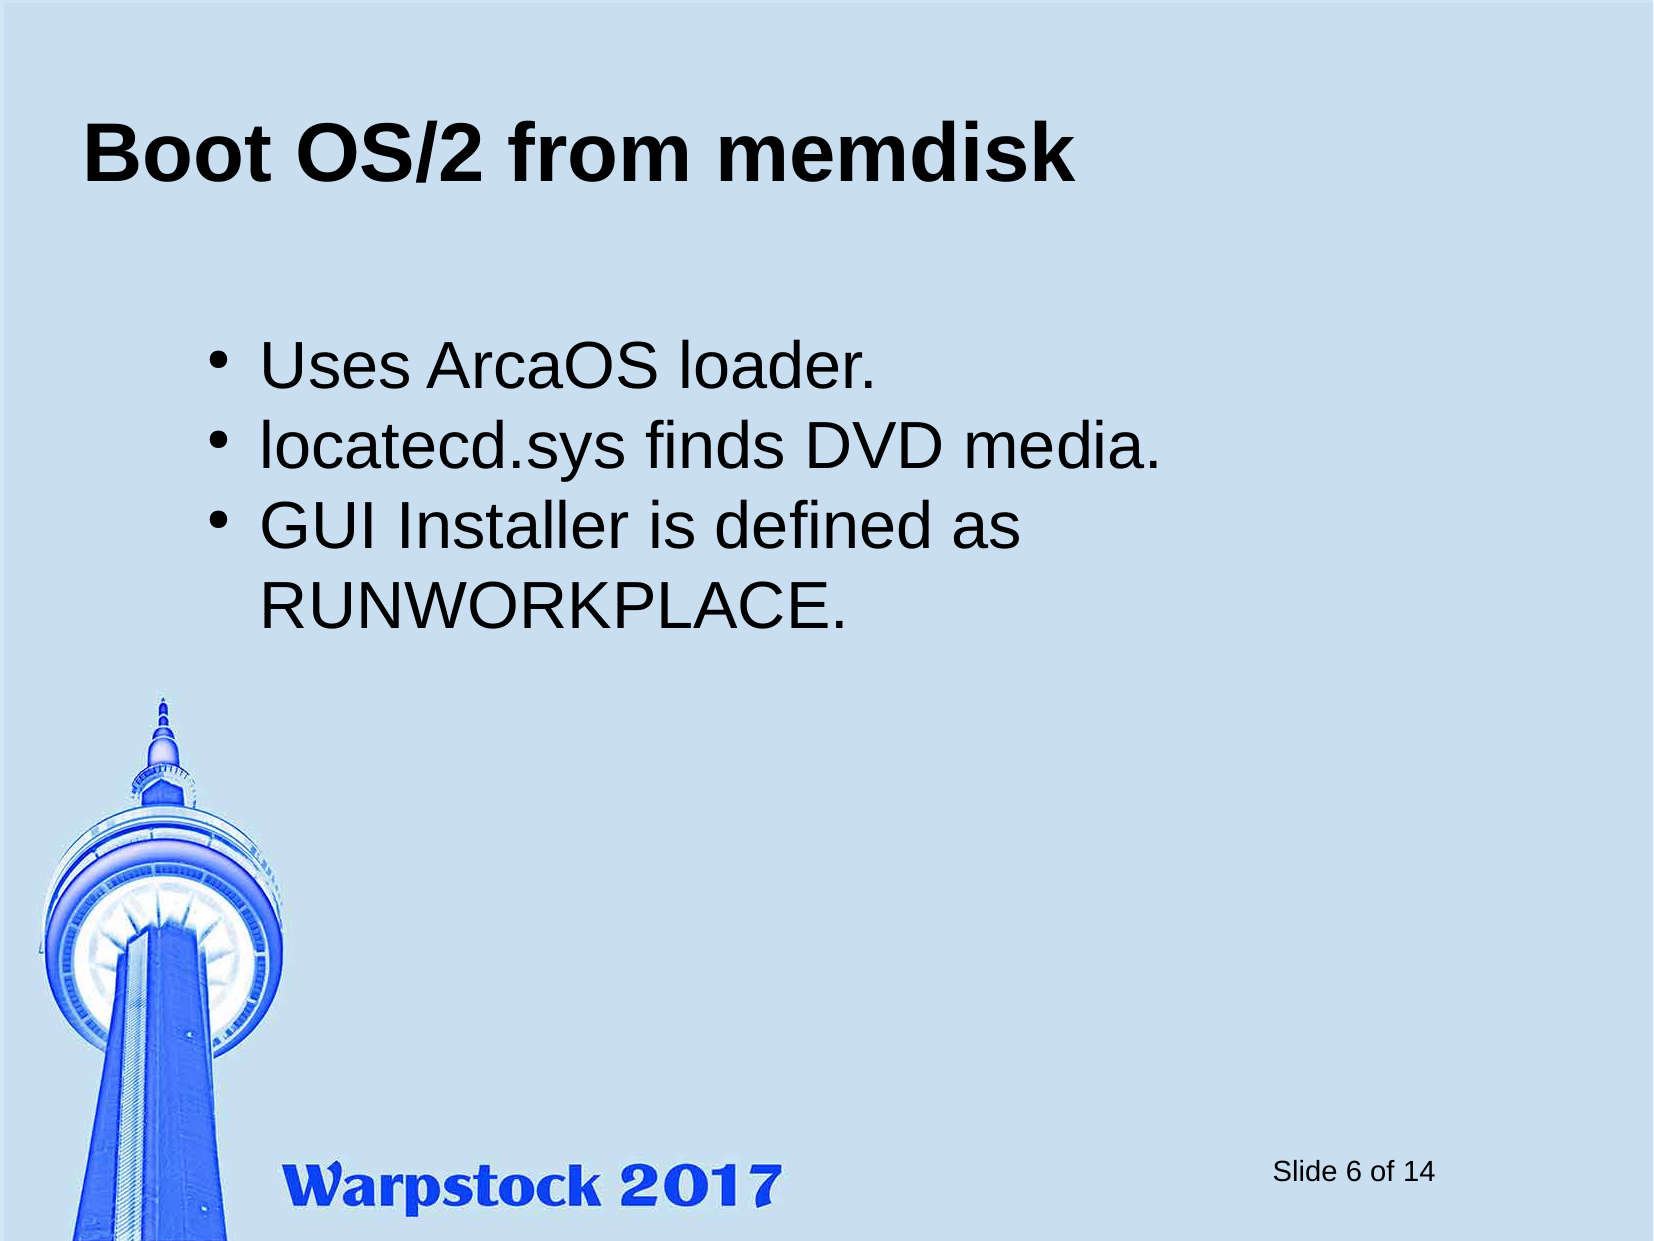

# Boot OS/2 from memdisk
Uses ArcaOS loader.
locatecd.sys finds DVD media.
GUI Installer is defined as RUNWORKPLACE.